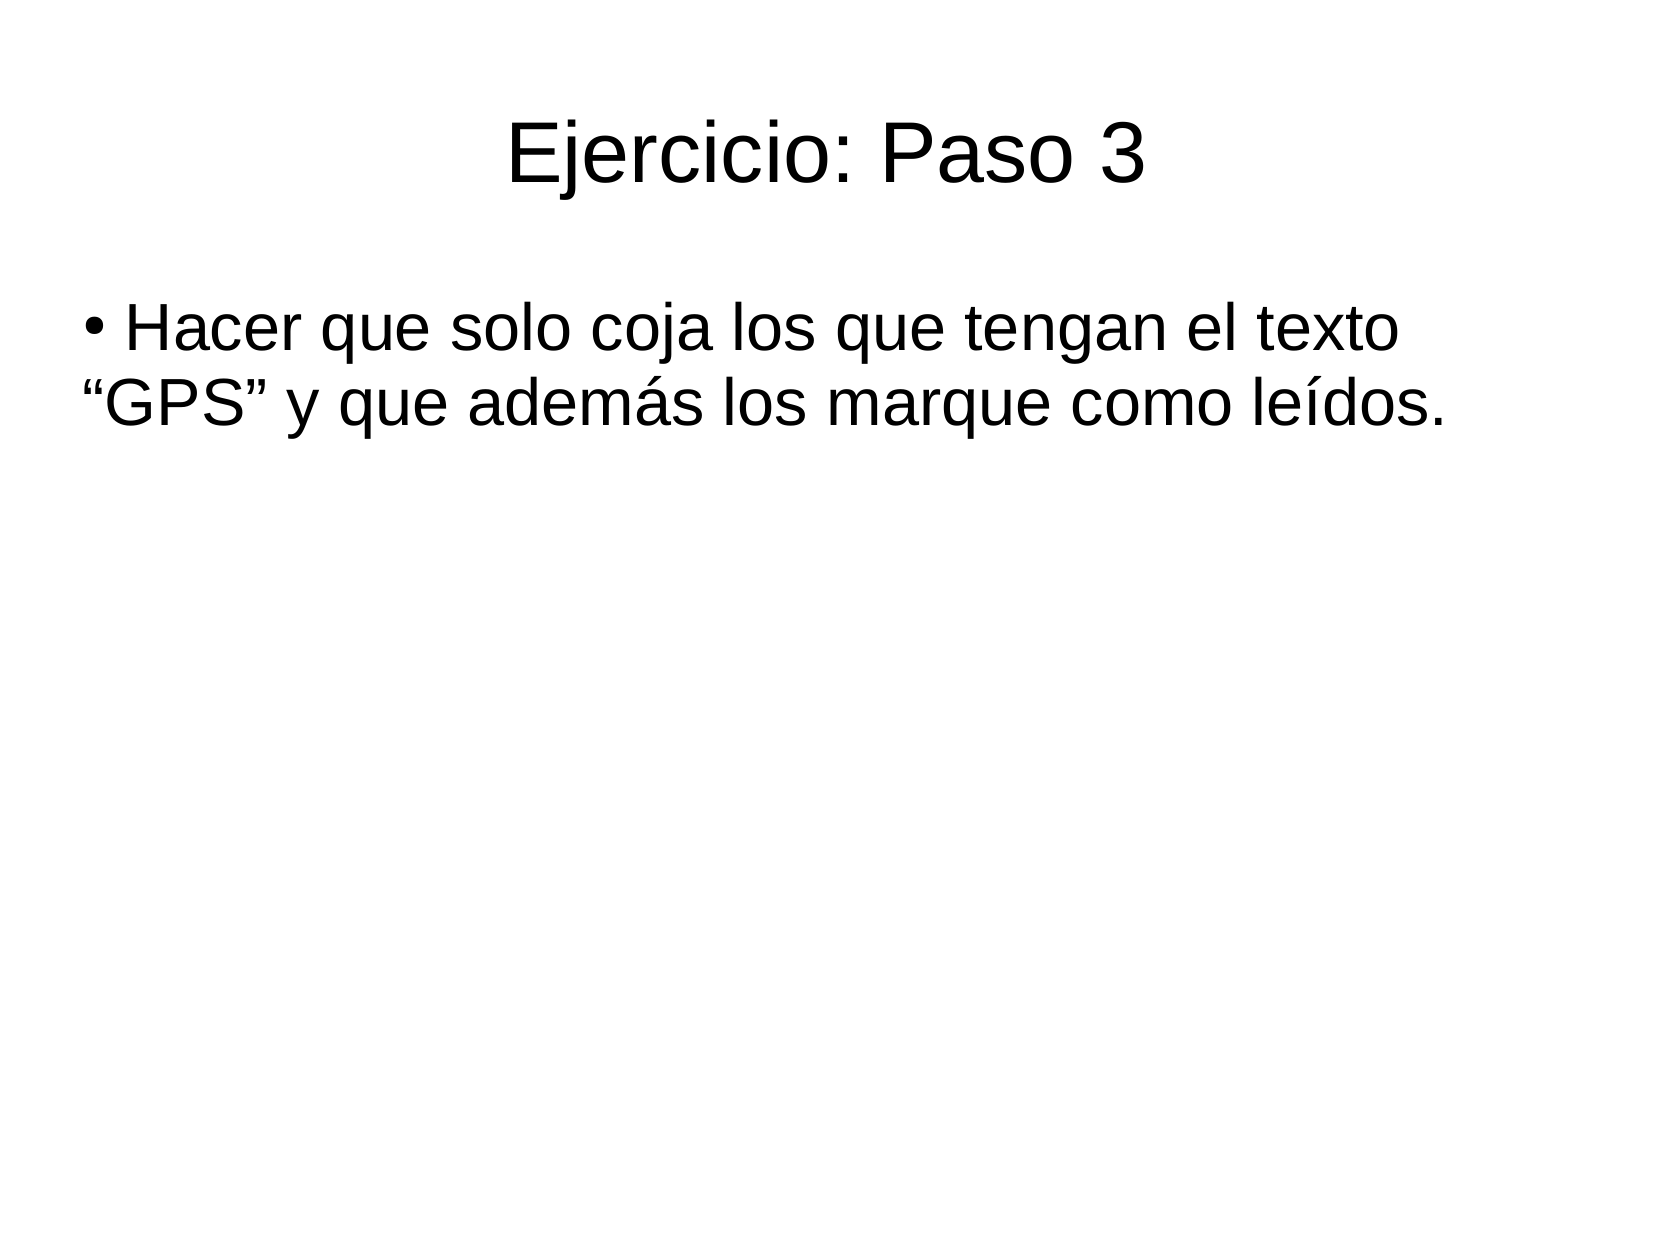

# Ejercicio: Paso 3
 Hacer que solo coja los que tengan el texto “GPS” y que además los marque como leídos.